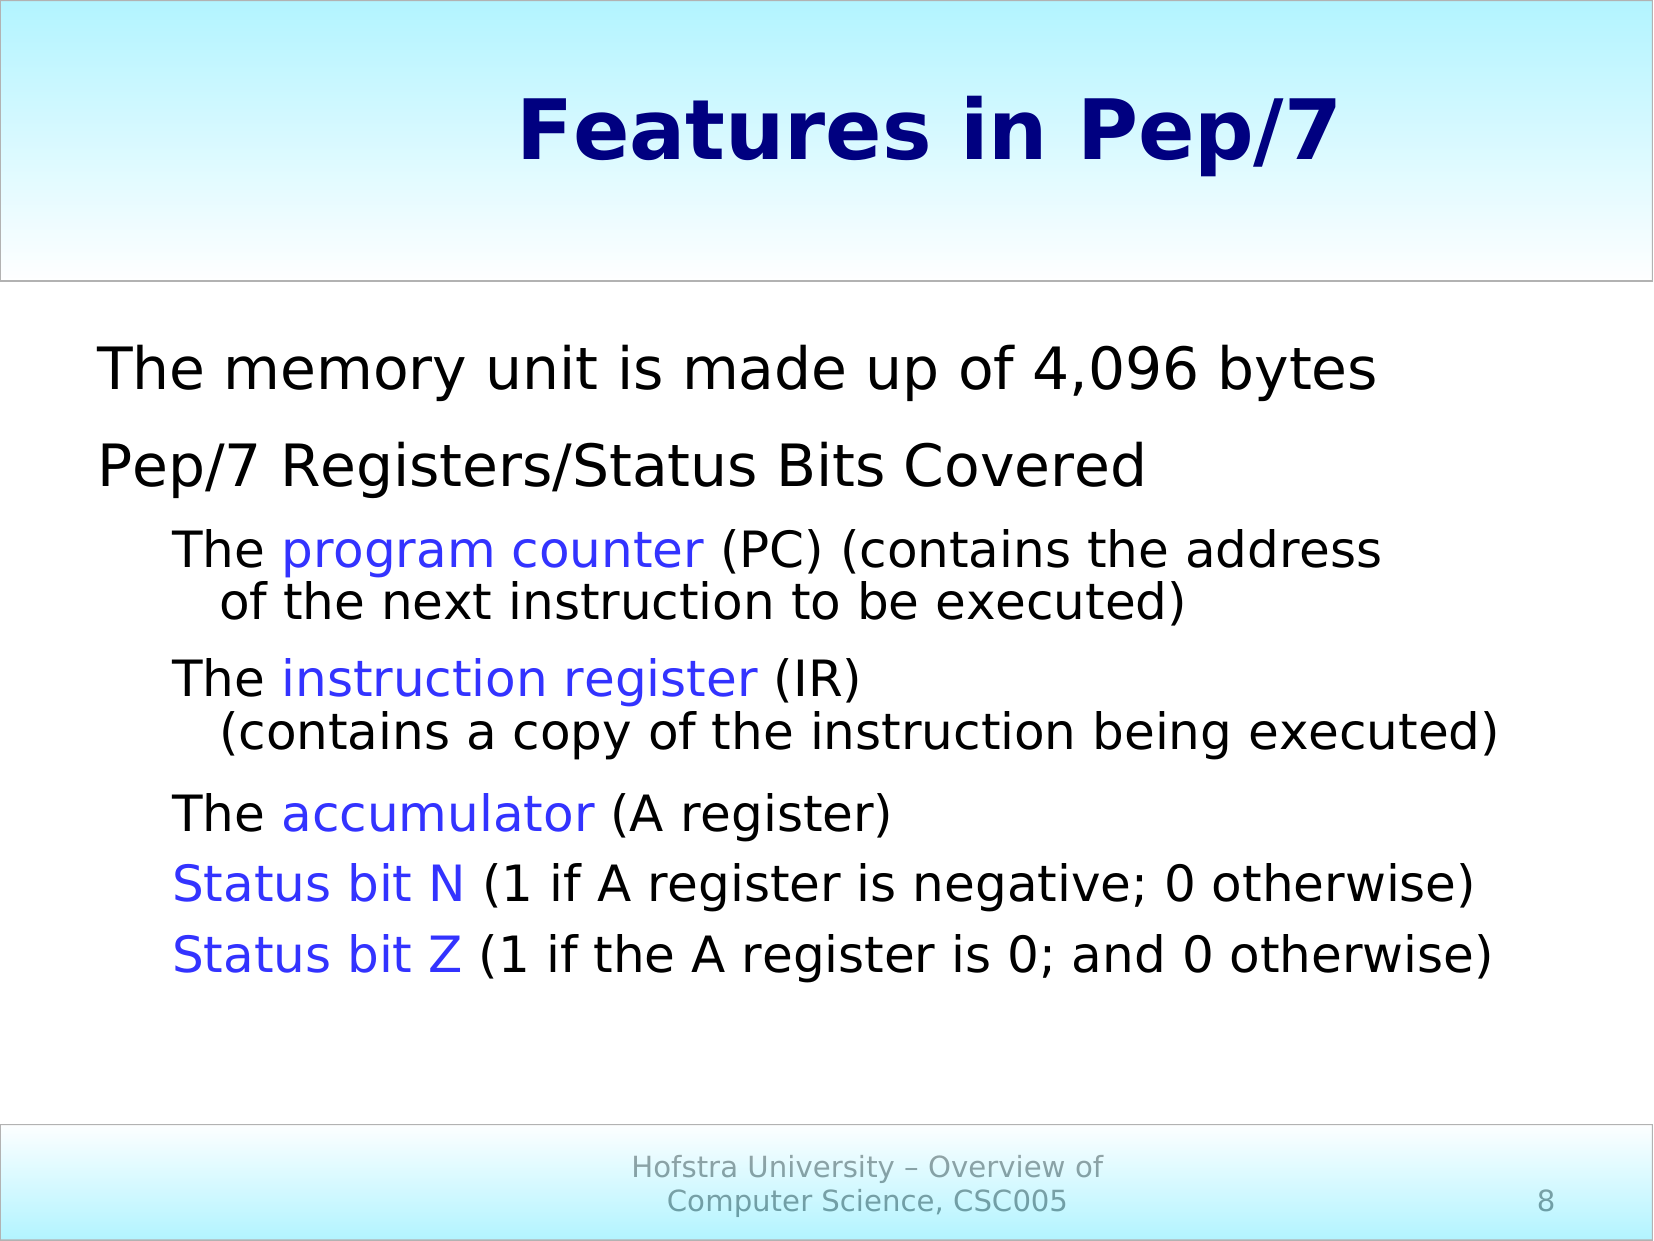

# Features in Pep/7
The memory unit is made up of 4,096 bytes
Pep/7 Registers/Status Bits Covered
The program counter (PC) (contains the address
of the next instruction to be executed)
The instruction register (IR)
(contains a copy of the instruction being executed)
The accumulator (A register)
Status bit N (1 if A register is negative; 0 otherwise)
Status bit Z (1 if the A register is 0; and 0 otherwise)
8